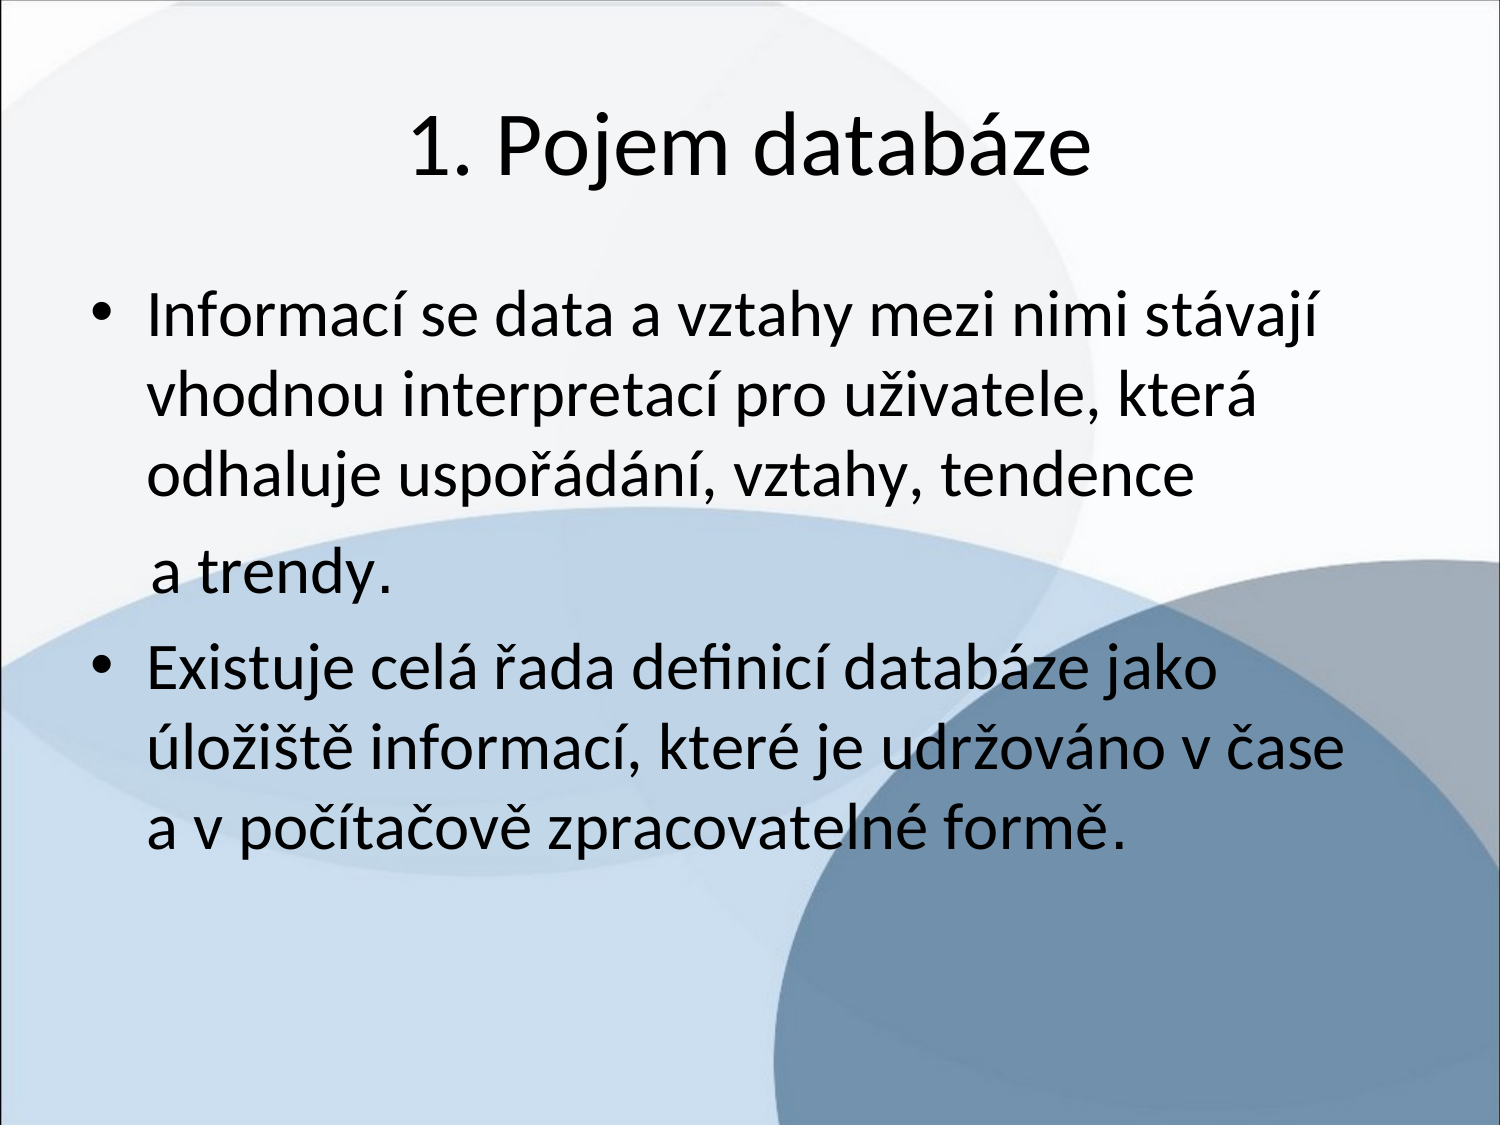

# 1. Pojem databáze
Informací se data a vztahy mezi nimi stávají vhodnou interpretací pro uživatele, která odhaluje uspořádání, vztahy, tendence
 a trendy.
Existuje celá řada definicí databáze jako úložiště informací, které je udržováno v čase a v počítačově zpracovatelné formě.